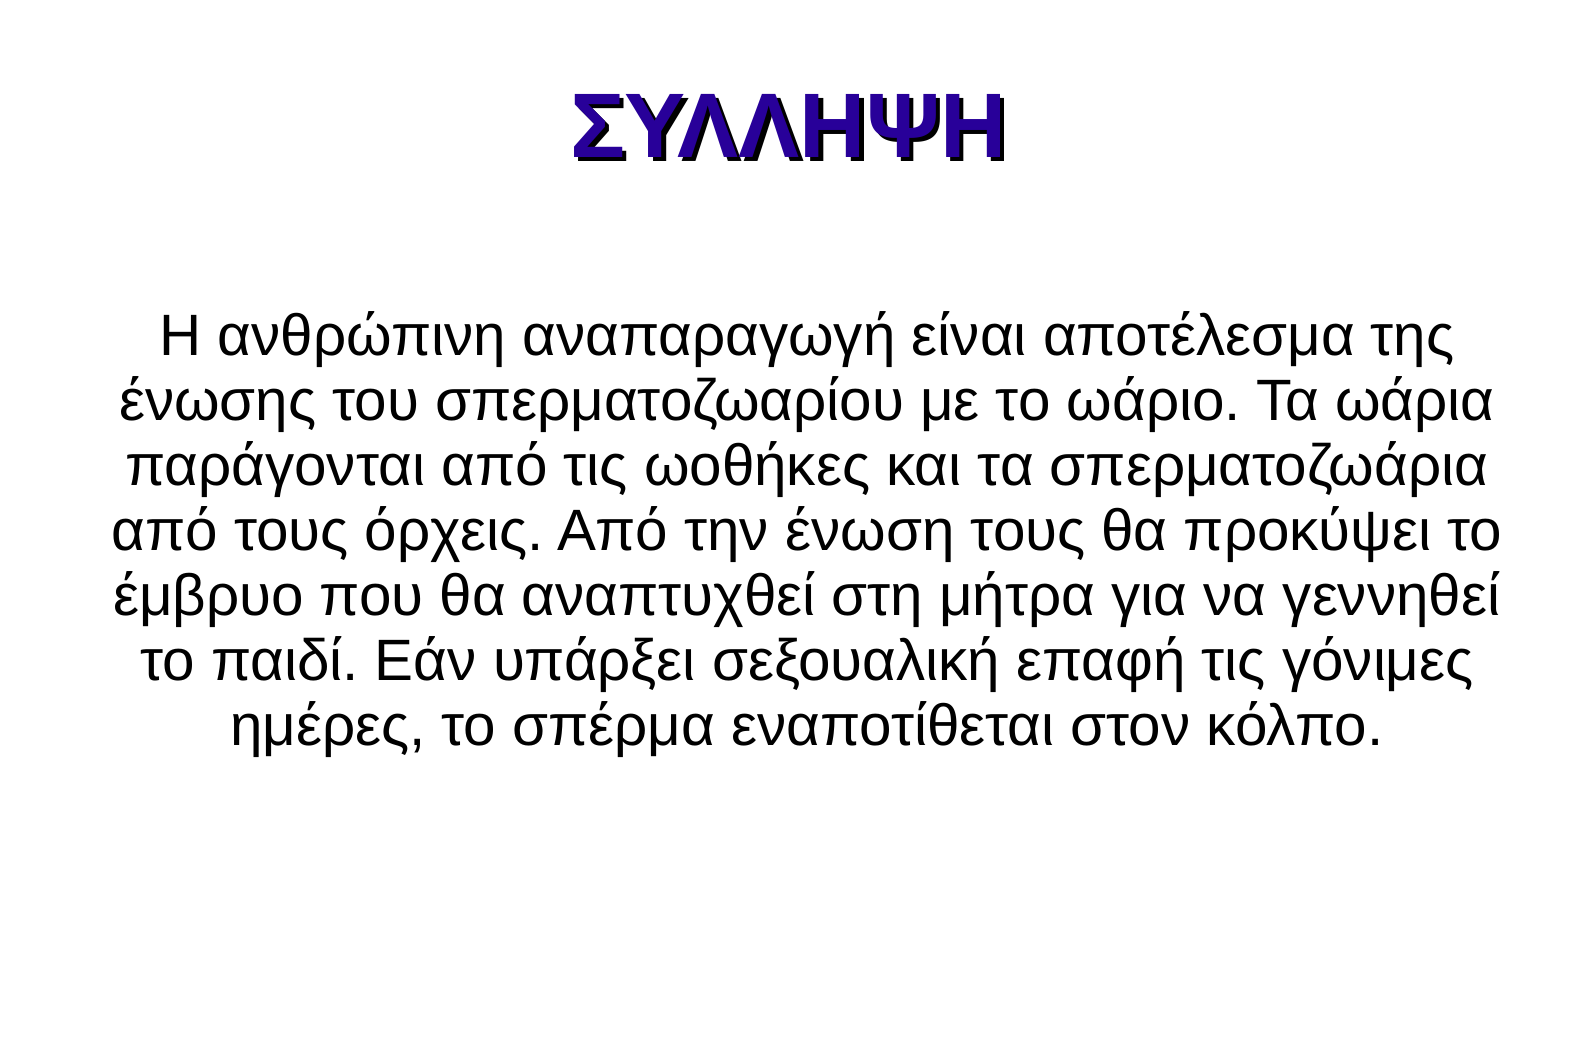

# ΣΥΛΛΗΨΗ
Η ανθρώπινη αναπαραγωγή είναι αποτέλεσμα της ένωσης του σπερματοζωαρίου με το ωάριο. Τα ωάρια παράγονται από τις ωοθήκες και τα σπερματοζωάρια από τους όρχεις. Από την ένωση τους θα προκύψει το έμβρυο που θα αναπτυχθεί στη μήτρα για να γεννηθεί το παιδί. Εάν υπάρξει σεξουαλική επαφή τις γόνιμες ημέρες, το σπέρμα εναποτίθεται στον κόλπο.